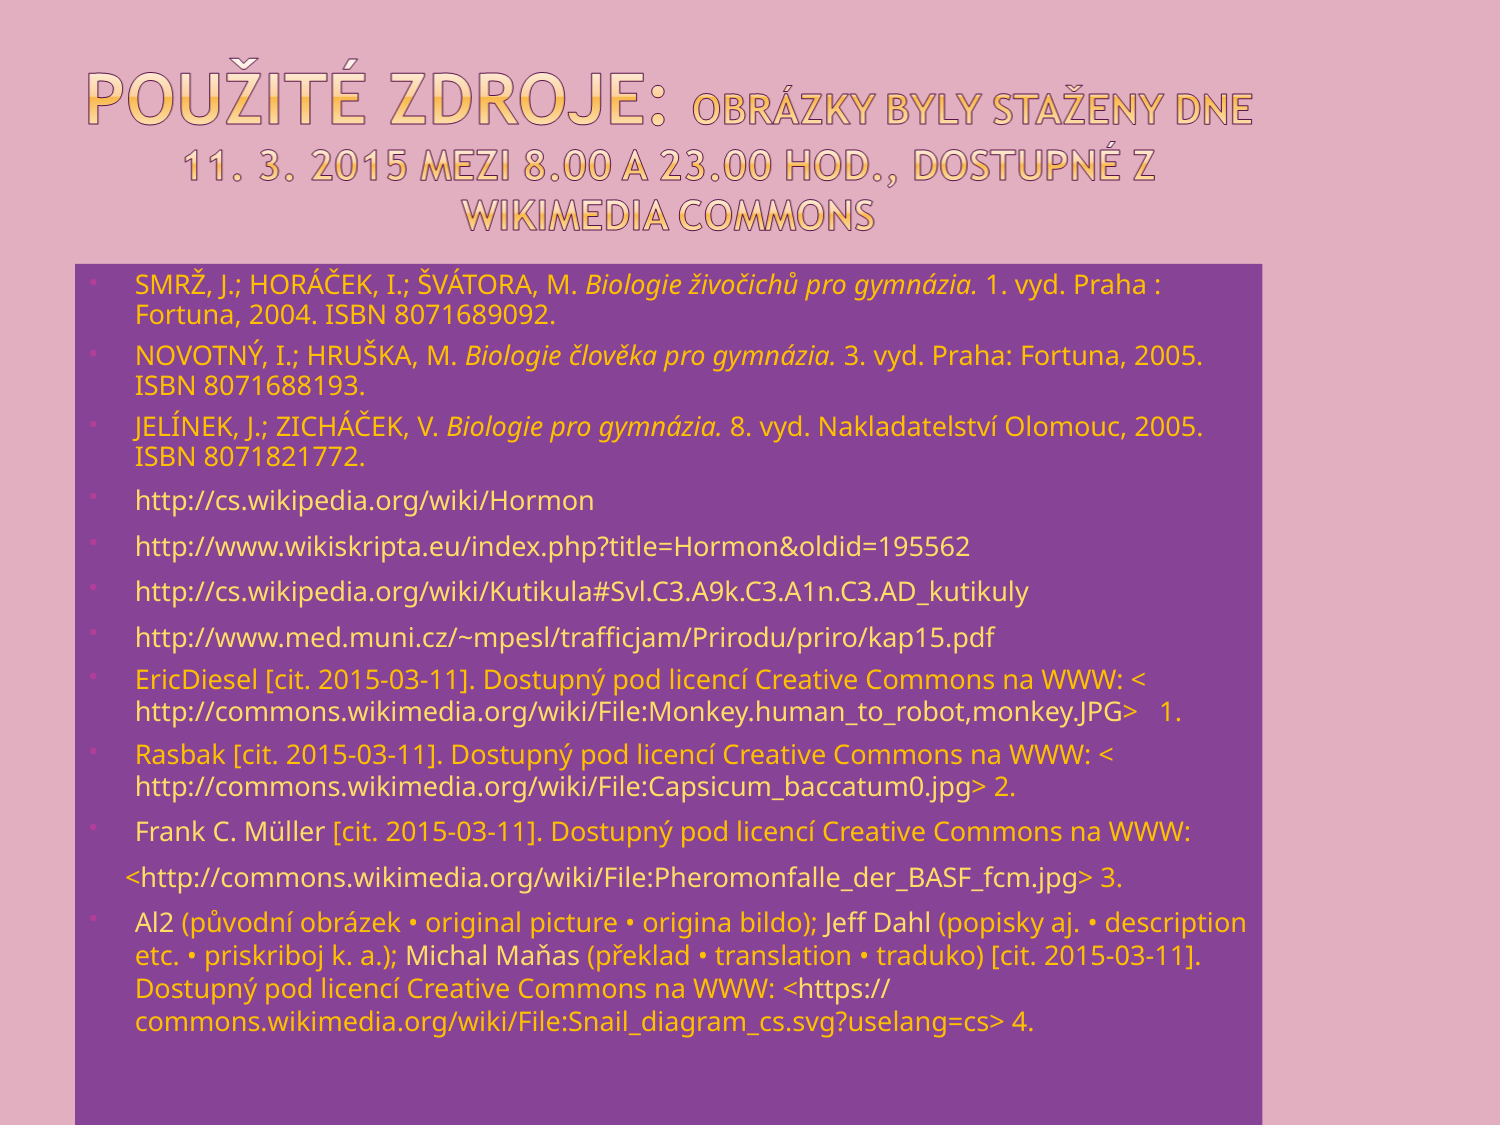

# SMRŽ, J.; HORÁČEK, I.; ŠVÁTORA, M. Biologie živočichů pro gymnázia. 1. vyd. Praha : Fortuna, 2004. ISBN 8071689092.
NOVOTNÝ, I.; HRUŠKA, M. Biologie člověka pro gymnázia. 3. vyd. Praha: Fortuna, 2005. ISBN 8071688193.
JELÍNEK, J.; ZICHÁČEK, V. Biologie pro gymnázia. 8. vyd. Nakladatelství Olomouc, 2005. ISBN 8071821772.
http://cs.wikipedia.org/wiki/Hormon
http://www.wikiskripta.eu/index.php?title=Hormon&oldid=195562
http://cs.wikipedia.org/wiki/Kutikula#Svl.C3.A9k.C3.A1n.C3.AD_kutikuly
http://www.med.muni.cz/~mpesl/trafficjam/Prirodu/priro/kap15.pdf
EricDiesel [cit. 2015-03-11]. Dostupný pod licencí Creative Commons na WWW: <http://commons.wikimedia.org/wiki/File:Monkey.human_to_robot,monkey.JPG> 1.
Rasbak [cit. 2015-03-11]. Dostupný pod licencí Creative Commons na WWW: <http://commons.wikimedia.org/wiki/File:Capsicum_baccatum0.jpg> 2.
Frank C. Müller [cit. 2015-03-11]. Dostupný pod licencí Creative Commons na WWW:
 <http://commons.wikimedia.org/wiki/File:Pheromonfalle_der_BASF_fcm.jpg> 3.
Al2 (původní obrázek • original picture • origina bildo); Jeff Dahl (popisky aj. • description etc. • priskriboj k. a.); Michal Maňas (překlad • translation • traduko) [cit. 2015-03-11]. Dostupný pod licencí Creative Commons na WWW: <https://commons.wikimedia.org/wiki/File:Snail_diagram_cs.svg?uselang=cs> 4.